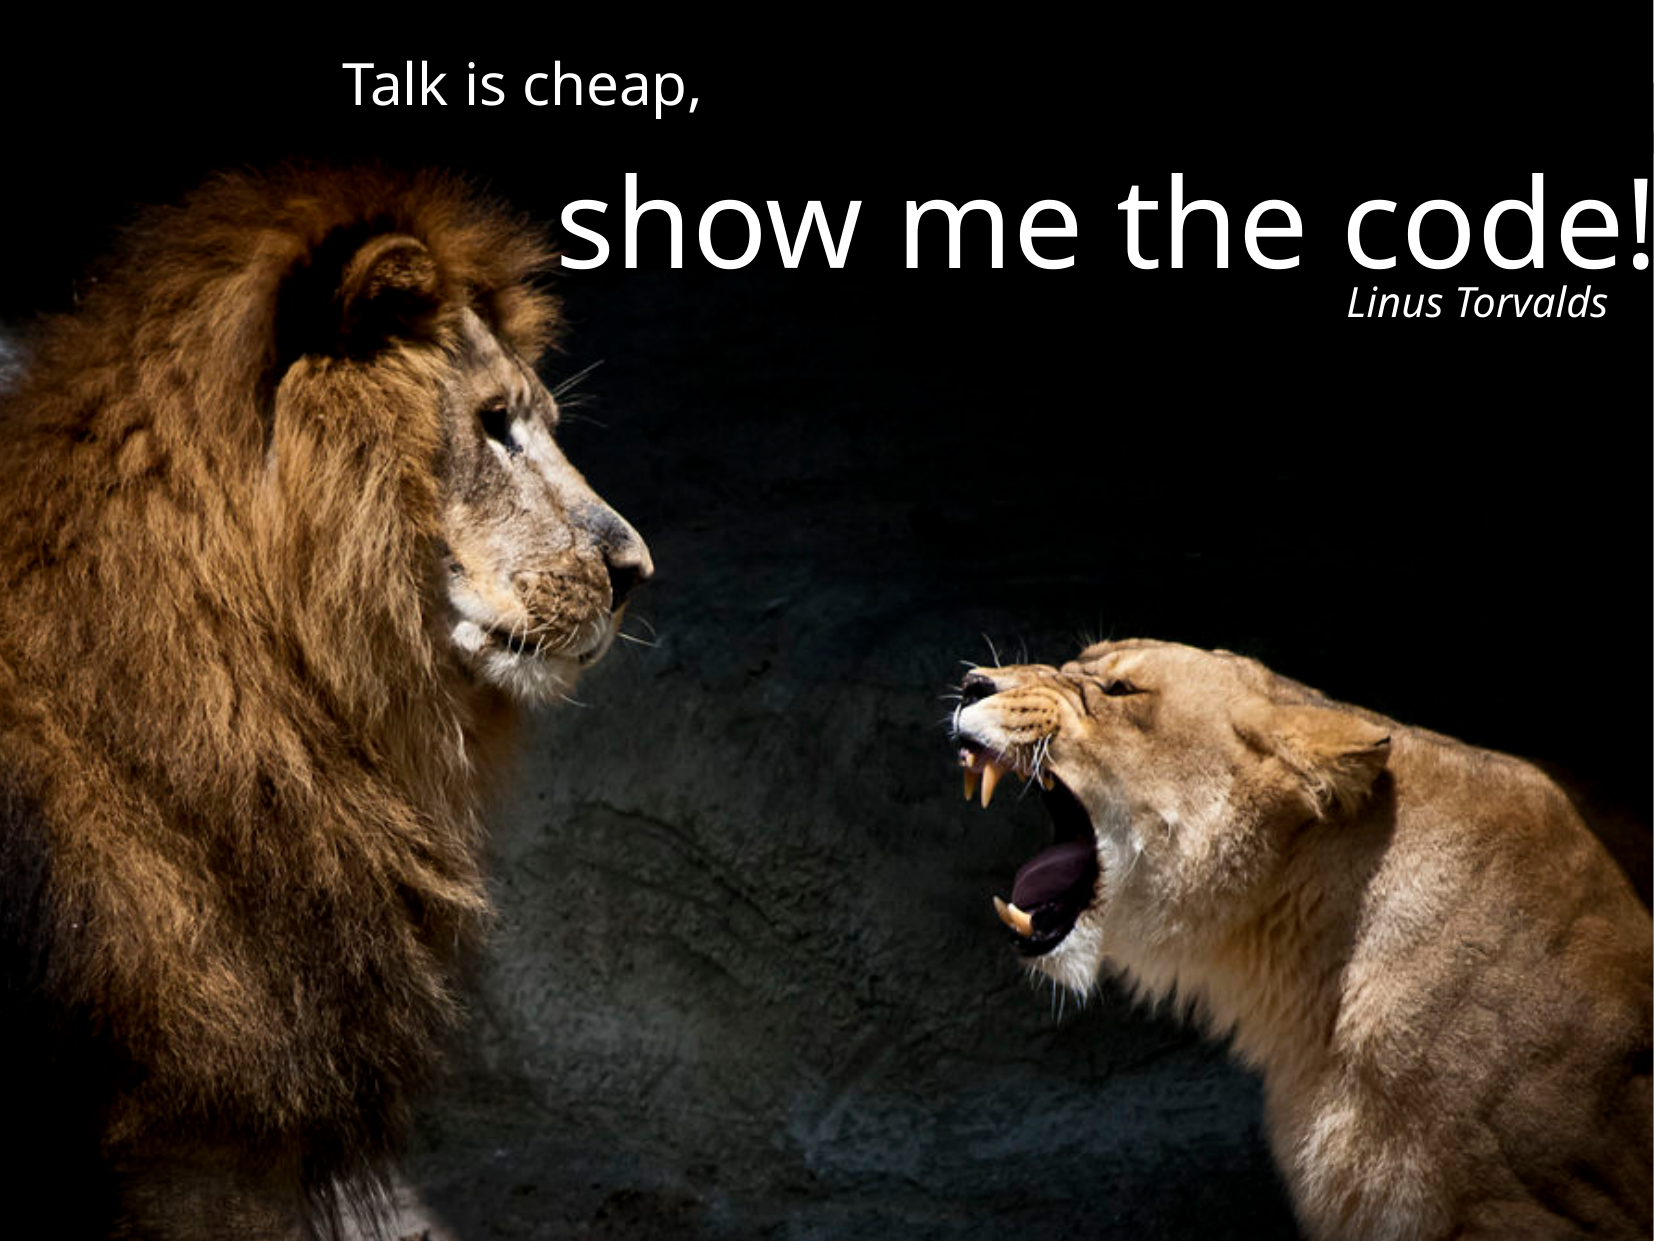

Talk is cheap,
show me the code!
Linus Torvalds
capítulo 5: Show me the code, baby (imagen del negro diciendo show me the money?)